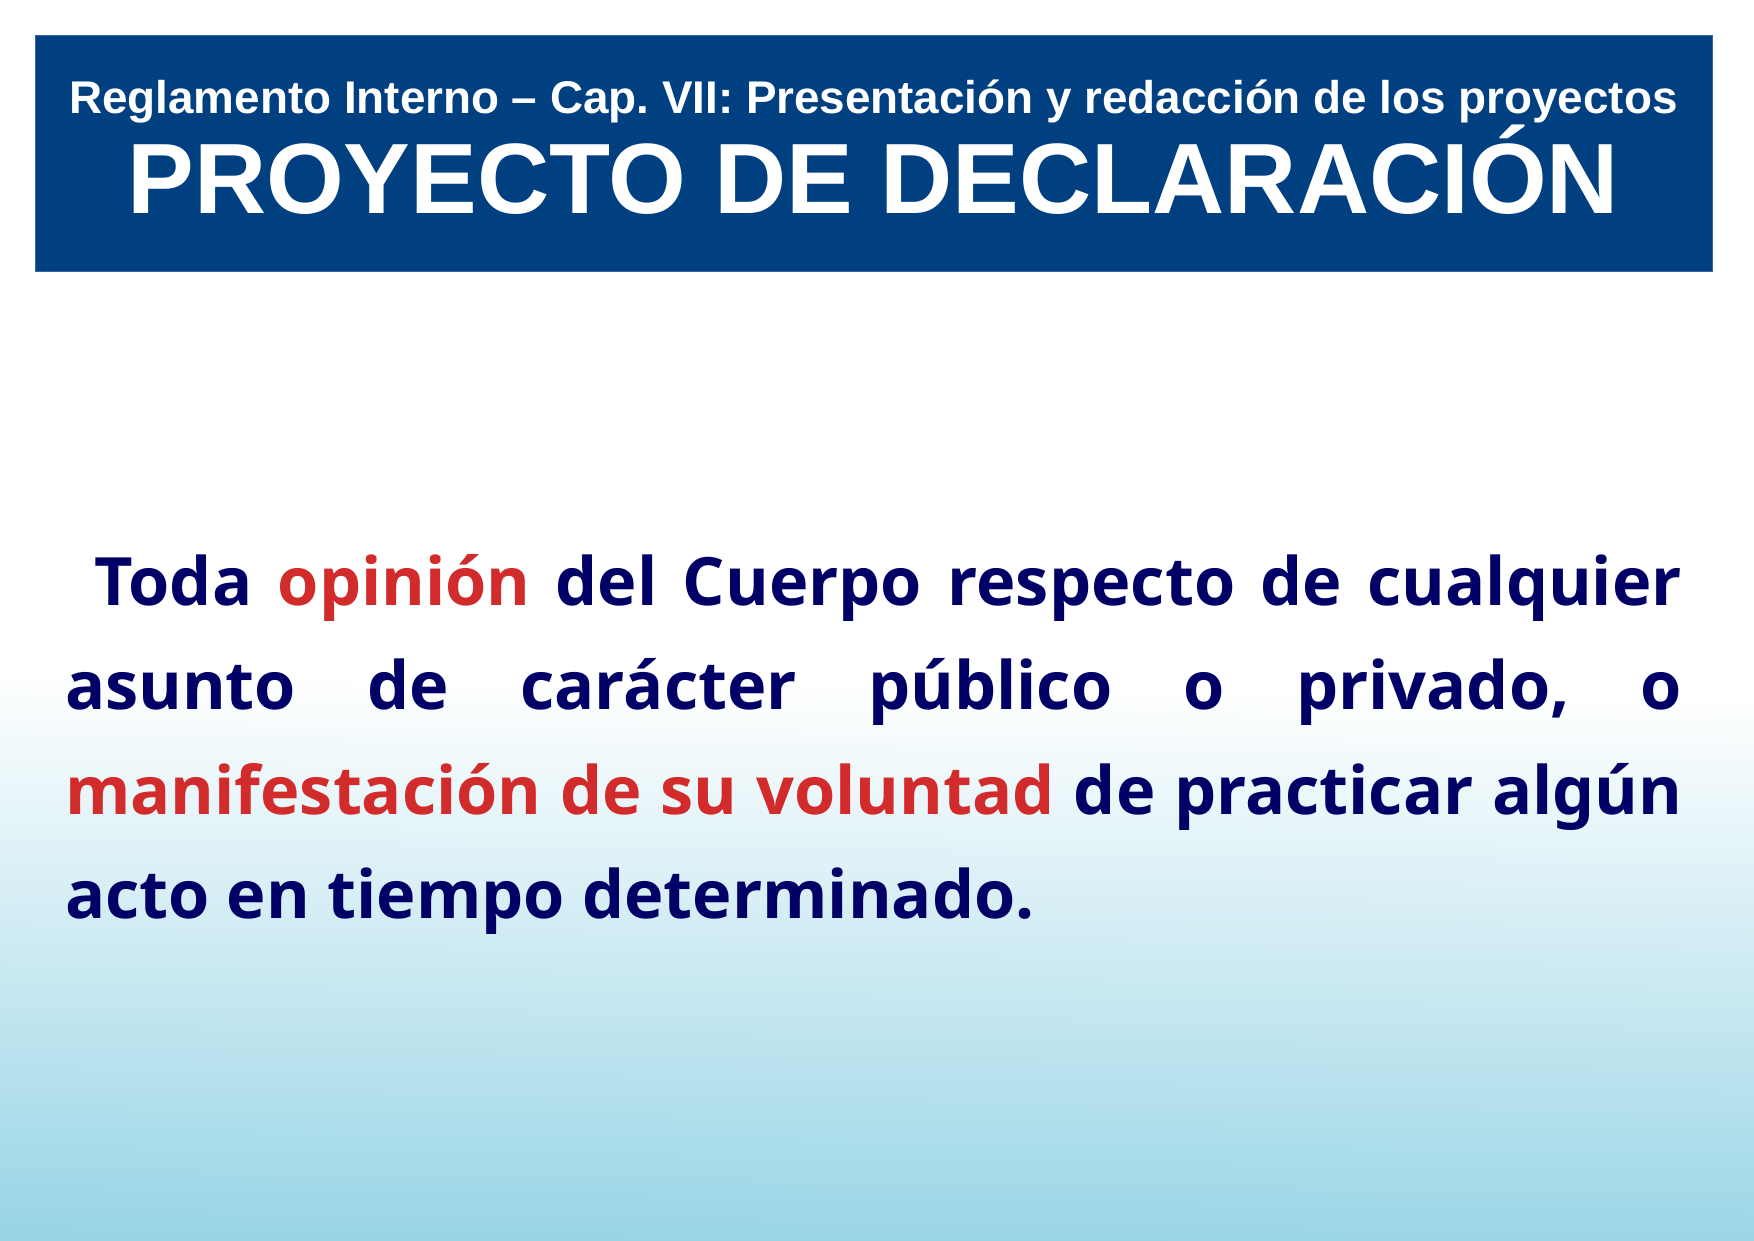

Reglamento Interno – Cap. VII: Presentación y redacción de los proyectos
PROYECTO DE DECLARACIÓN
Toda opinión del Cuerpo respecto de cualquier asunto de carácter público o privado, o manifestación de su voluntad de practicar algún acto en tiempo determinado.